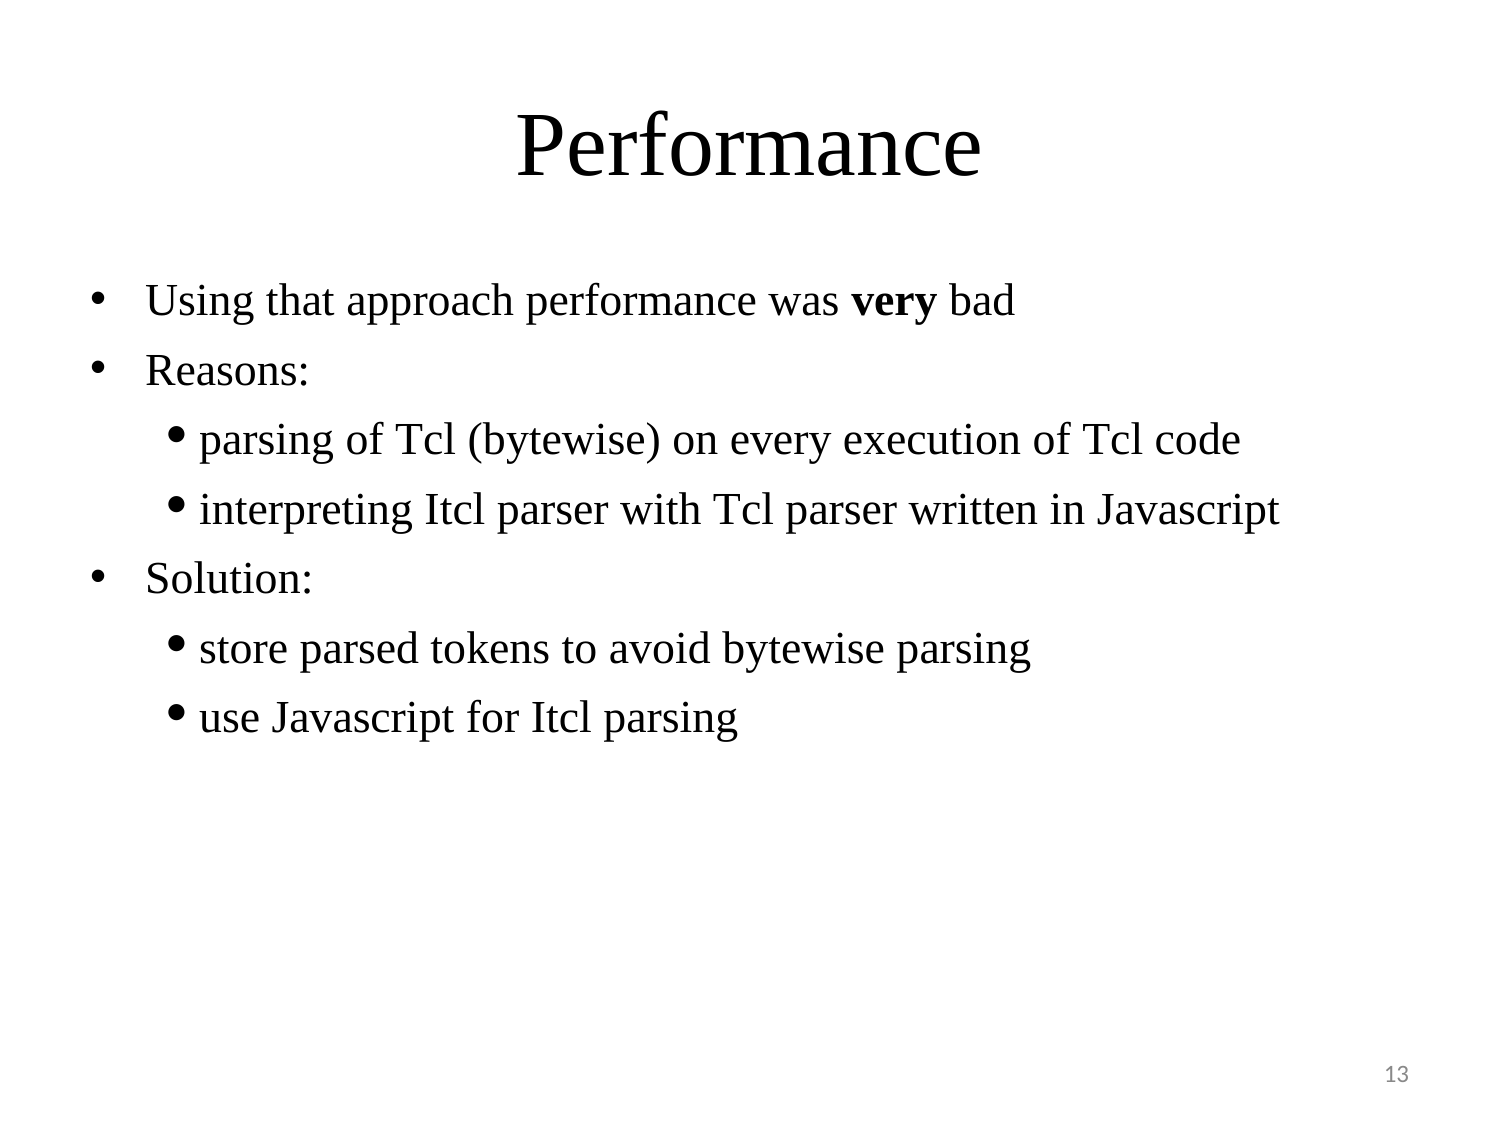

Performance‏
Using that approach performance was very bad
Reasons:
 parsing of Tcl (bytewise) on every execution of Tcl code
 interpreting Itcl parser with Tcl parser written in Javascript
Solution:
 store parsed tokens to avoid bytewise parsing
 use Javascript for Itcl parsing
13